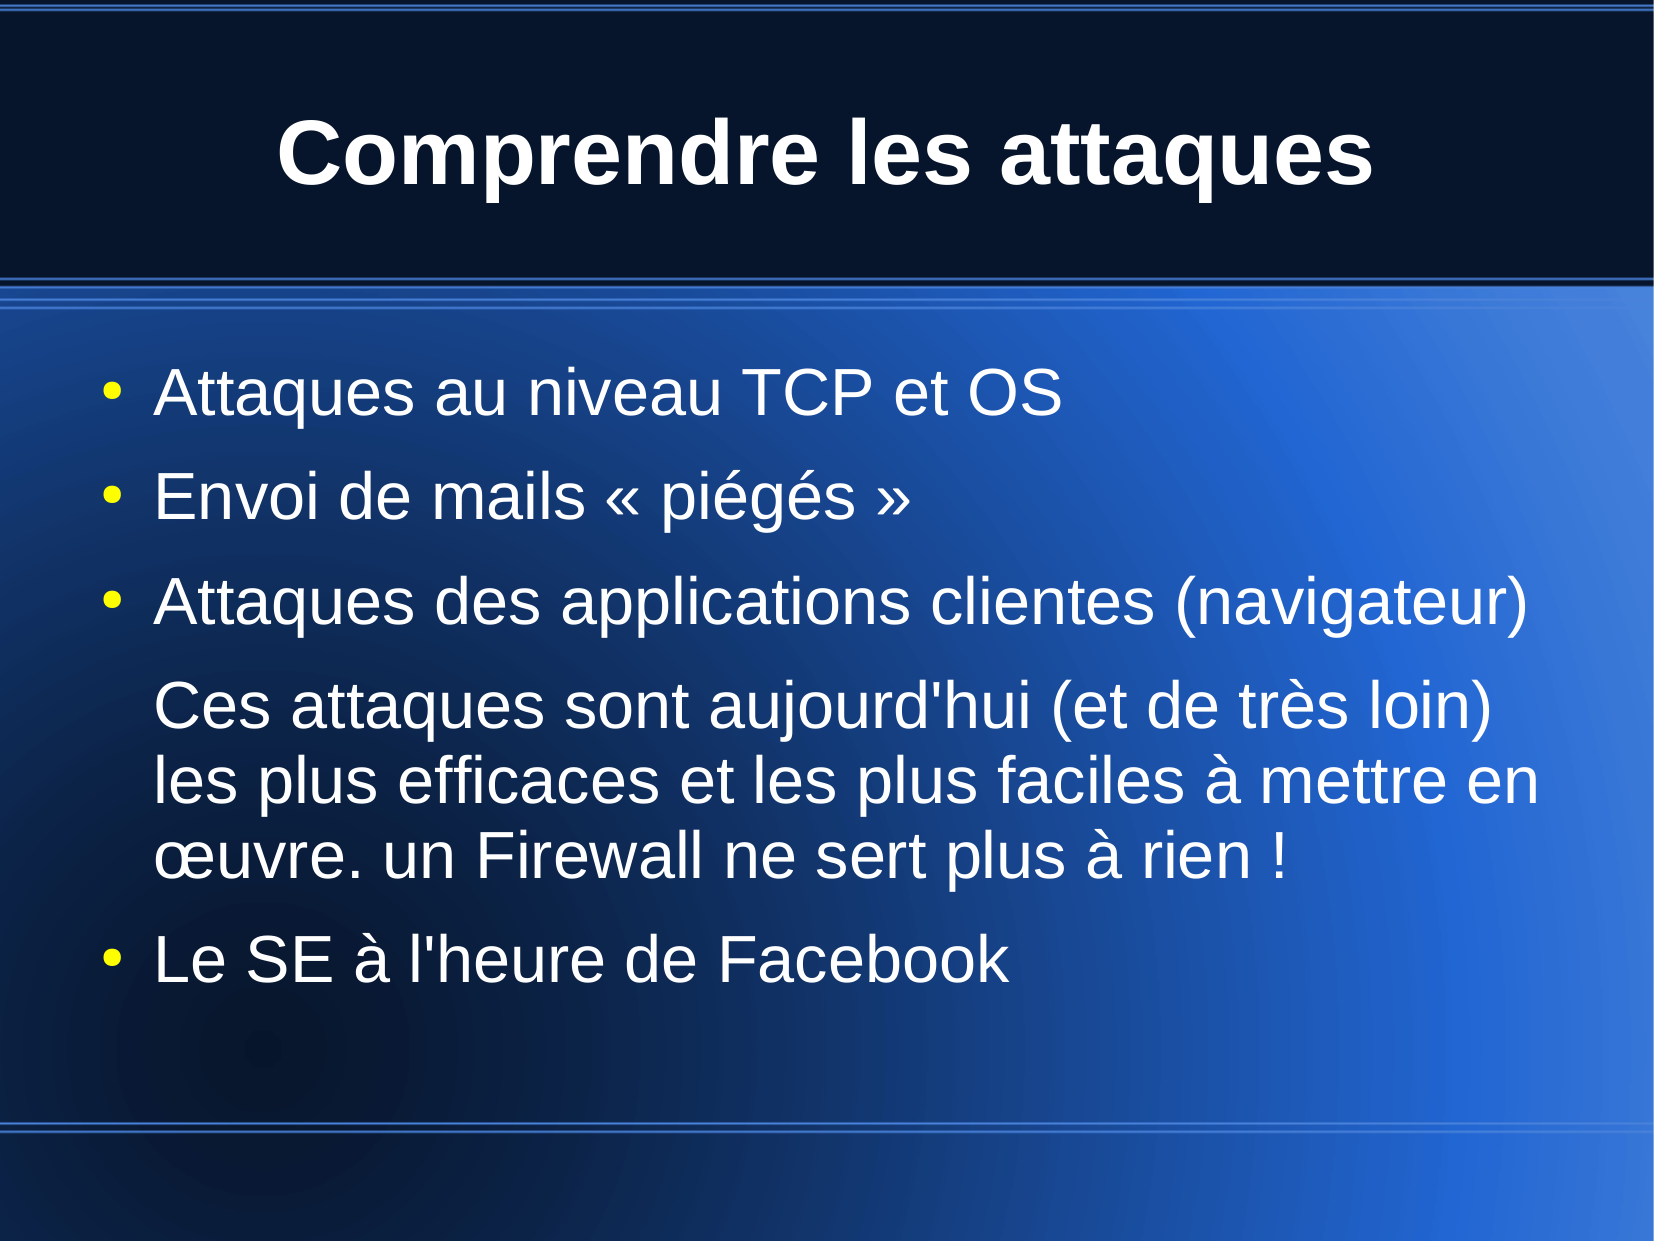

# Comprendre les attaques
Attaques au niveau TCP et OS
Envoi de mails « piégés »
Attaques des applications clientes (navigateur)
Ces attaques sont aujourd'hui (et de très loin) les plus efficaces et les plus faciles à mettre en œuvre. un Firewall ne sert plus à rien !
Le SE à l'heure de Facebook